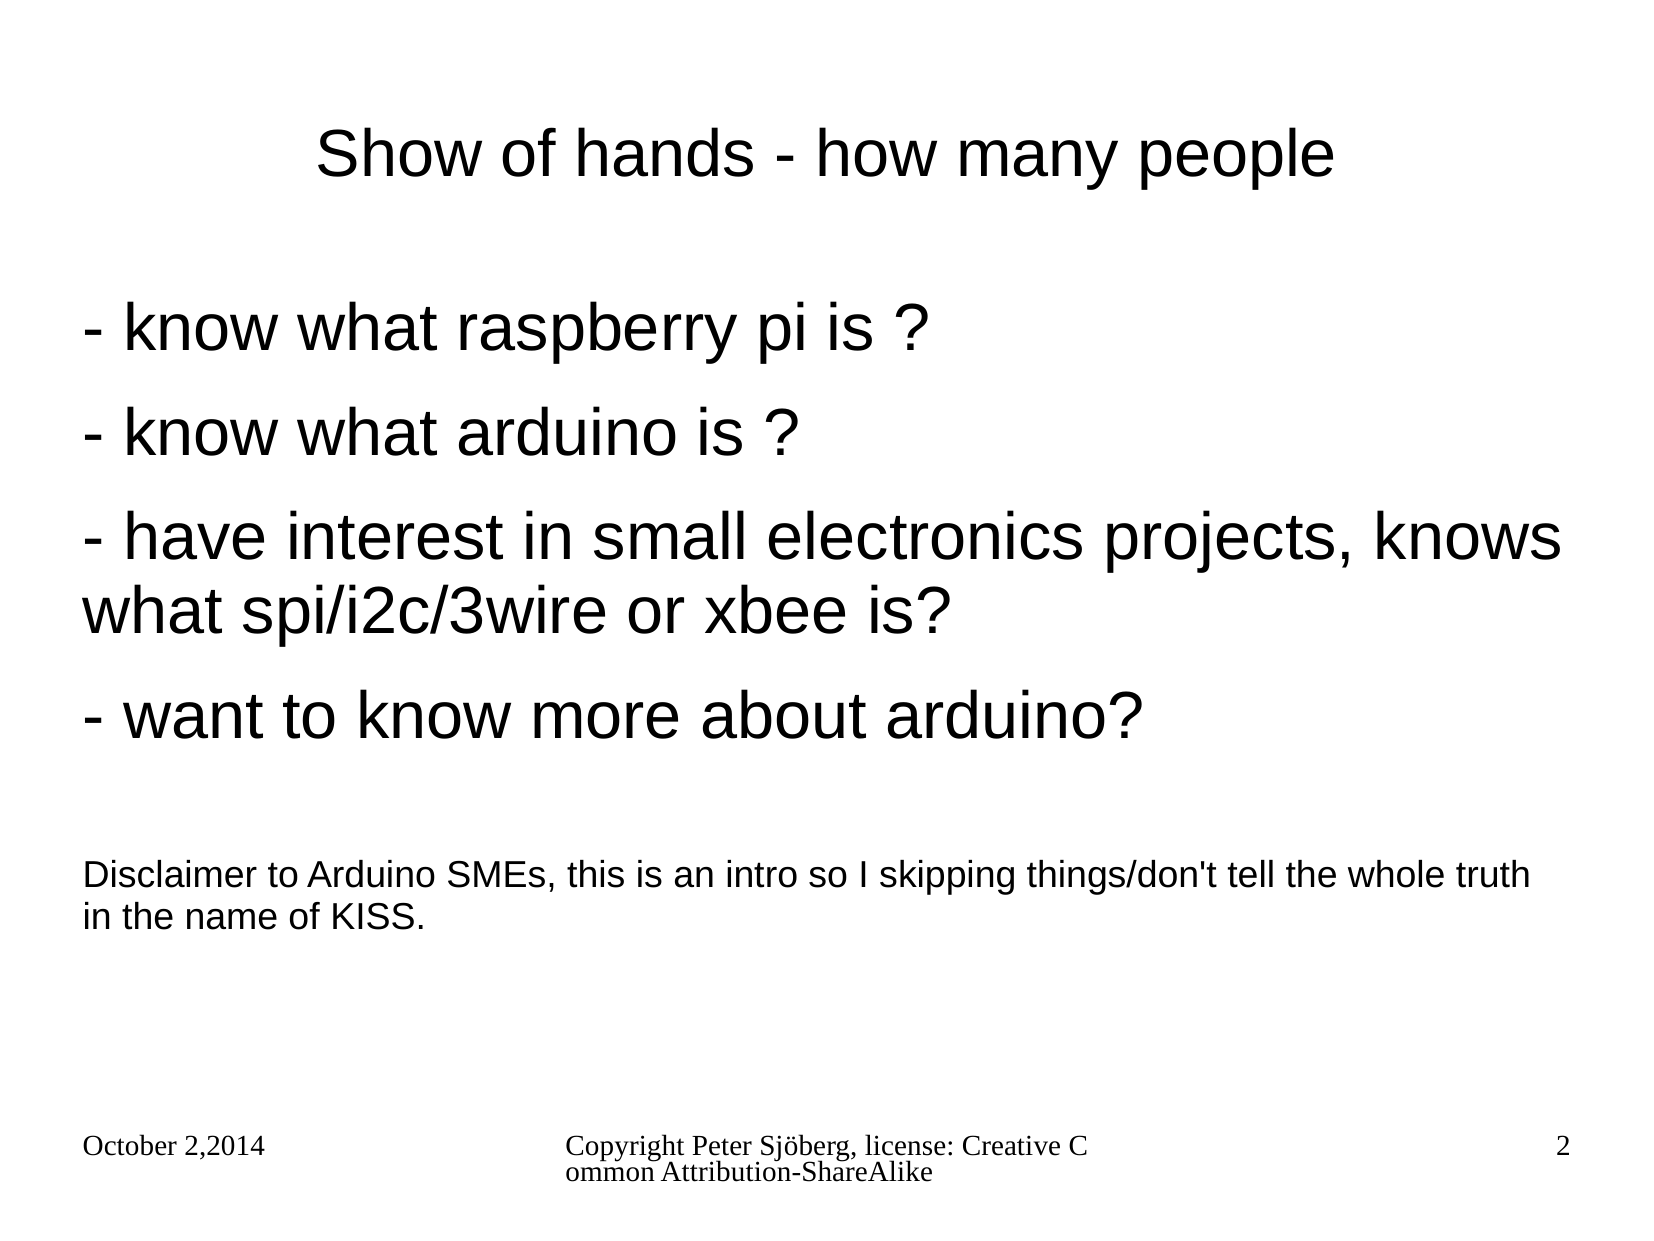

# Show of hands - how many people
- know what raspberry pi is ?
- know what arduino is ?
- have interest in small electronics projects, knows what spi/i2c/3wire or xbee is?
- want to know more about arduino?
Disclaimer to Arduino SMEs, this is an intro so I skipping things/don't tell the whole truth in the name of KISS.
October 2,2014
Copyright Peter Sjöberg, license: Creative Common Attribution-ShareAlike
2